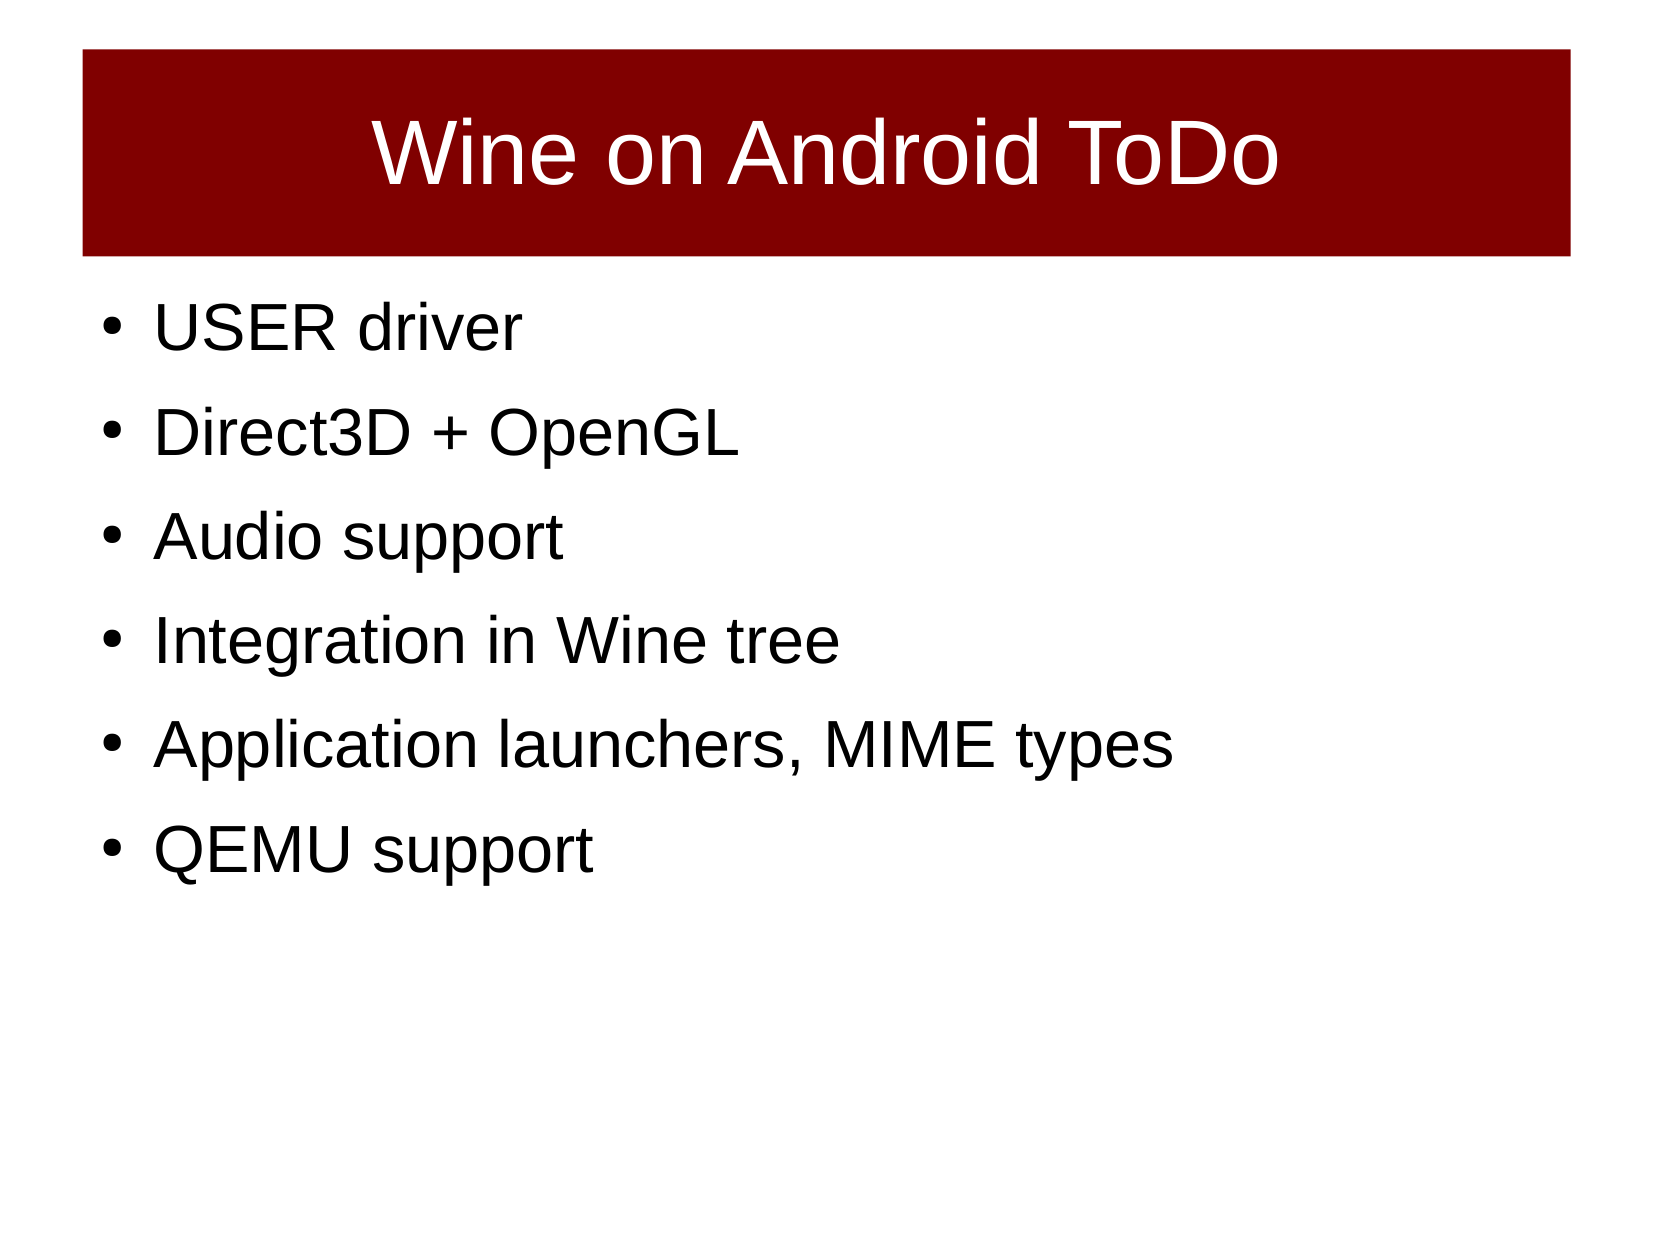

# Wine on Android ToDo
USER driver
Direct3D + OpenGL
Audio support
Integration in Wine tree
Application launchers, MIME types
QEMU support